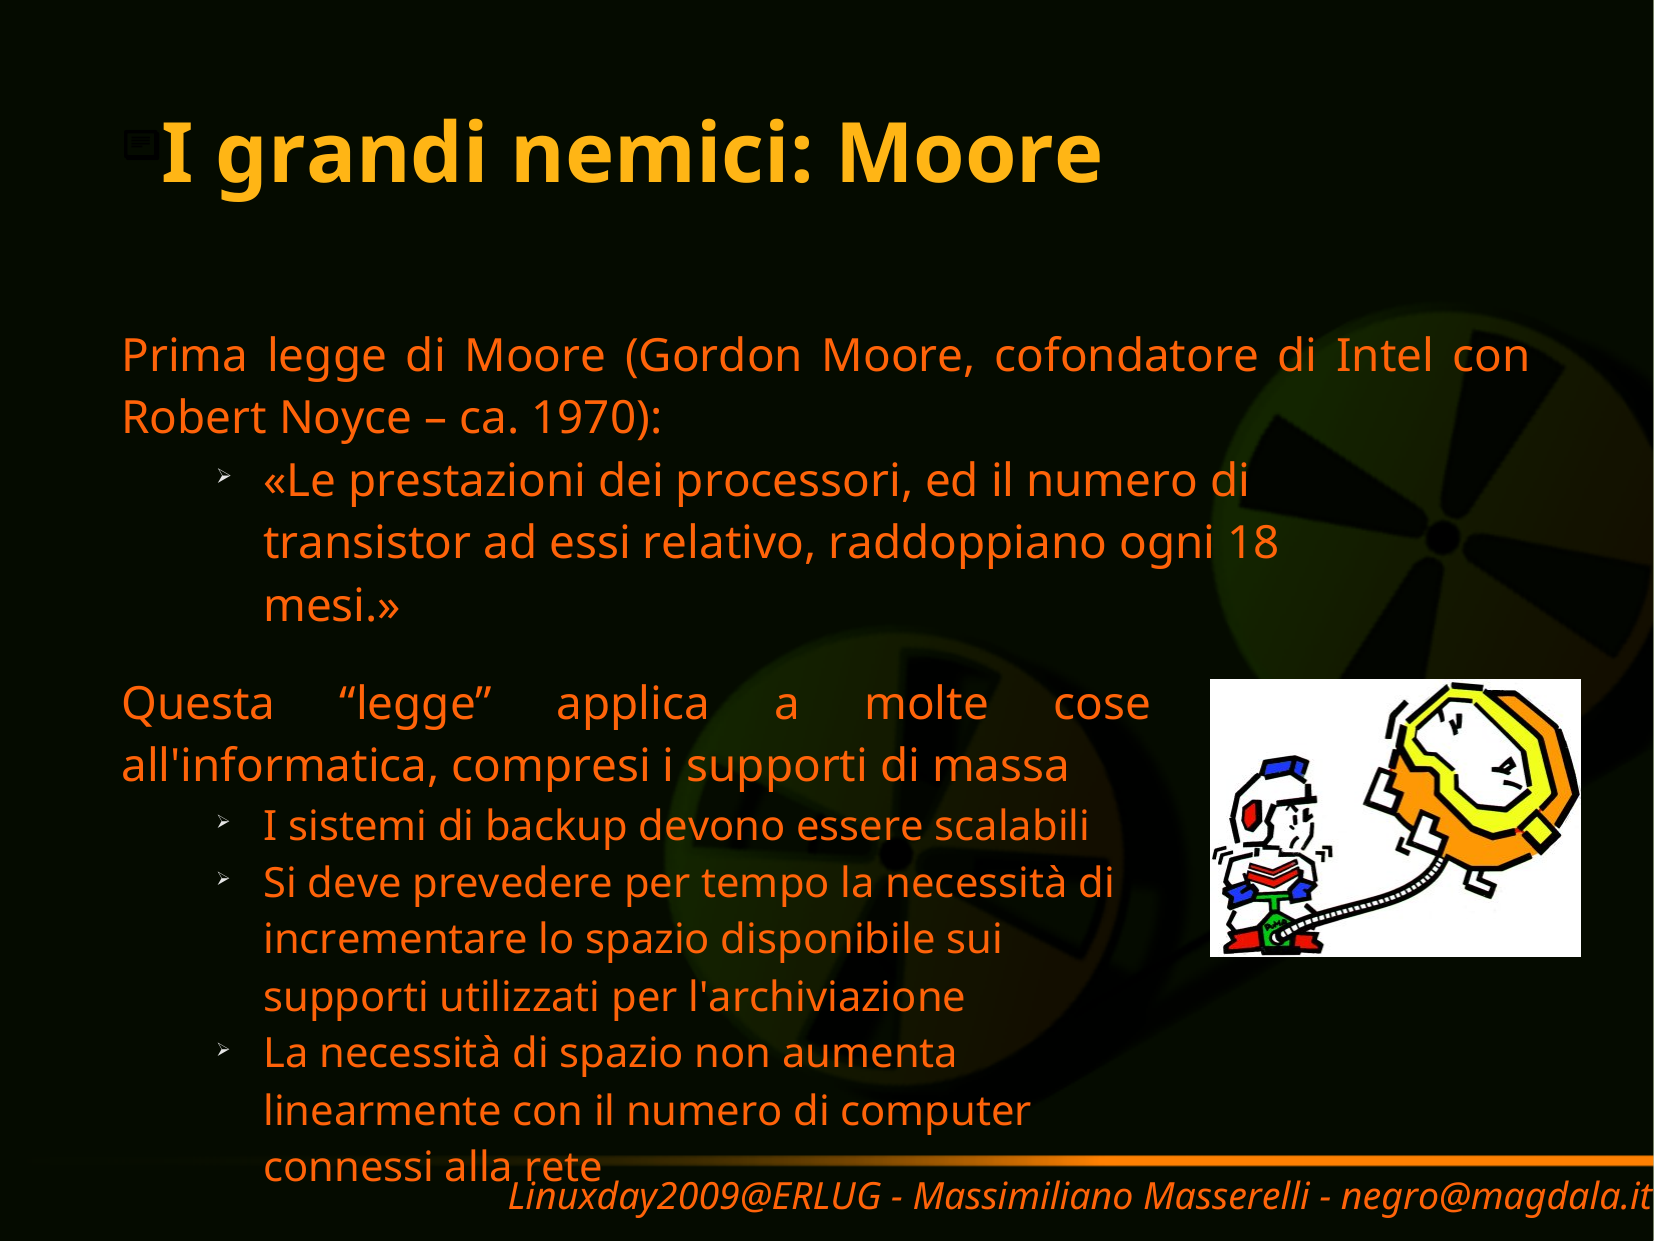

# I grandi nemici: Moore
Prima legge di Moore (Gordon Moore, cofondatore di Intel con Robert Noyce – ca. 1970):
«Le prestazioni dei processori, ed il numero di transistor ad essi relativo, raddoppiano ogni 18 mesi.»
Questa “legge” applica a molte cose collegate all'informatica, compresi i supporti di massa
I sistemi di backup devono essere scalabili
Si deve prevedere per tempo la necessità di incrementare lo spazio disponibile sui supporti utilizzati per l'archiviazione
La necessità di spazio non aumenta linearmente con il numero di computer connessi alla rete